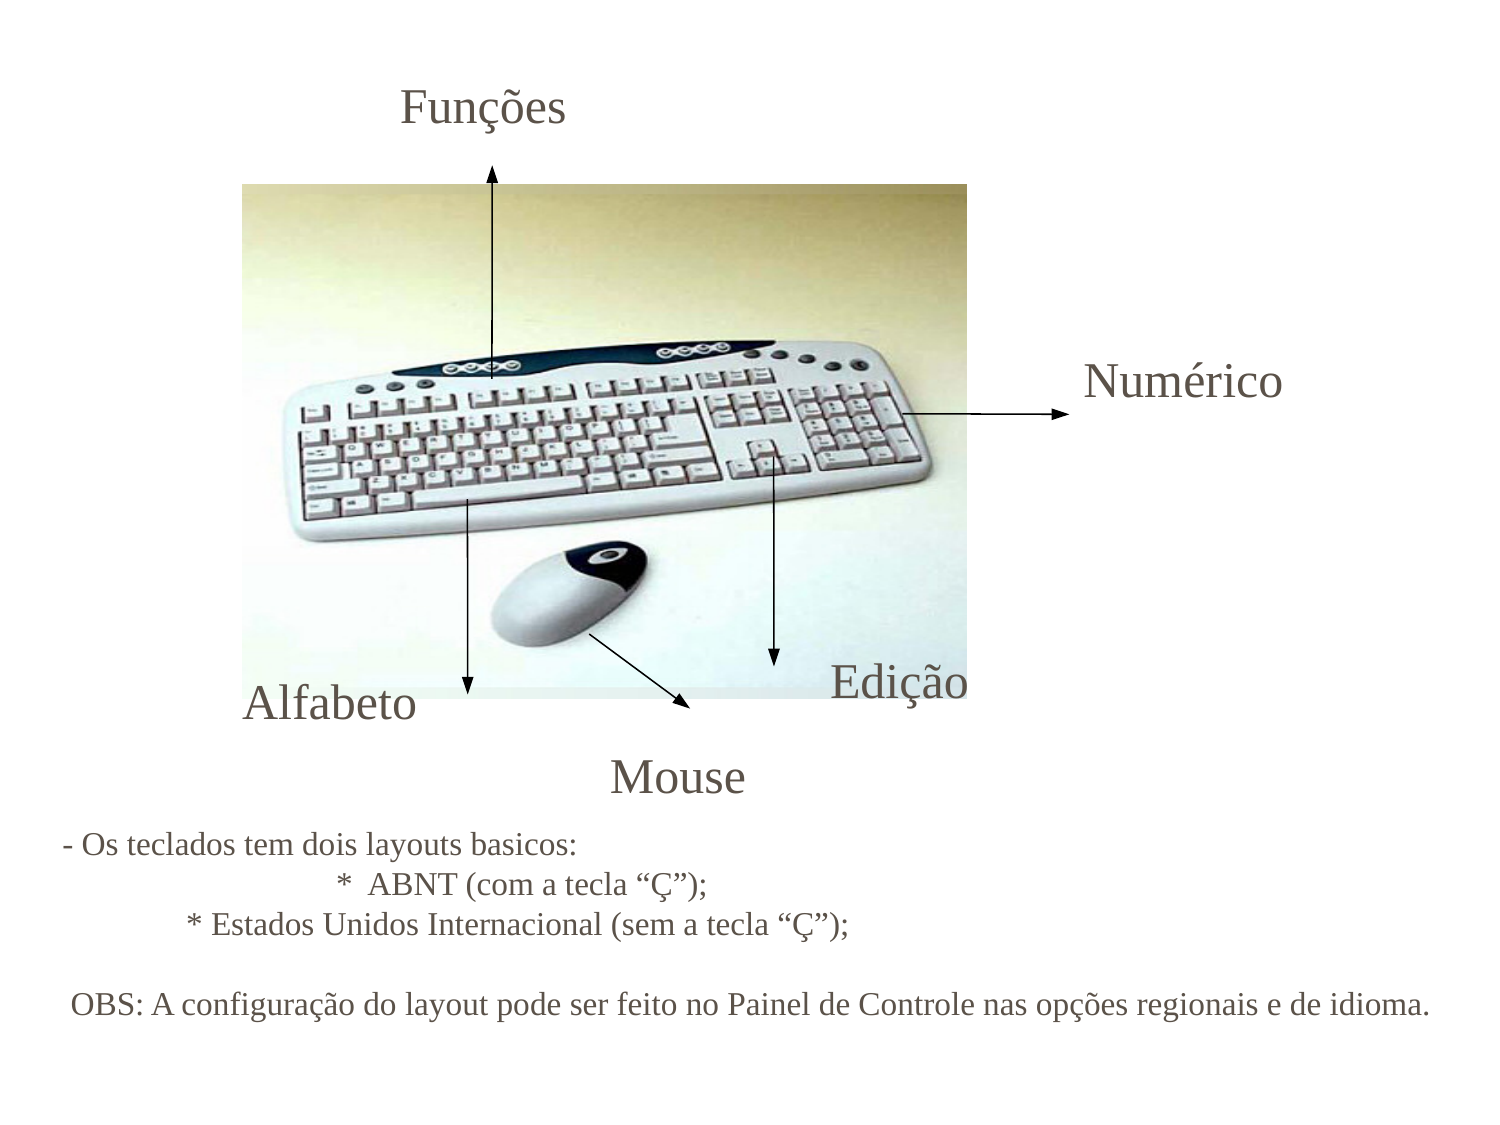

Funções
Numérico
Edição
Alfabeto
Mouse
 - Os teclados tem dois layouts basicos:
	 * ABNT (com a tecla “Ç”);
 * Estados Unidos Internacional (sem a tecla “Ç”);
 OBS: A configuração do layout pode ser feito no Painel de Controle nas opções regionais e de idioma.